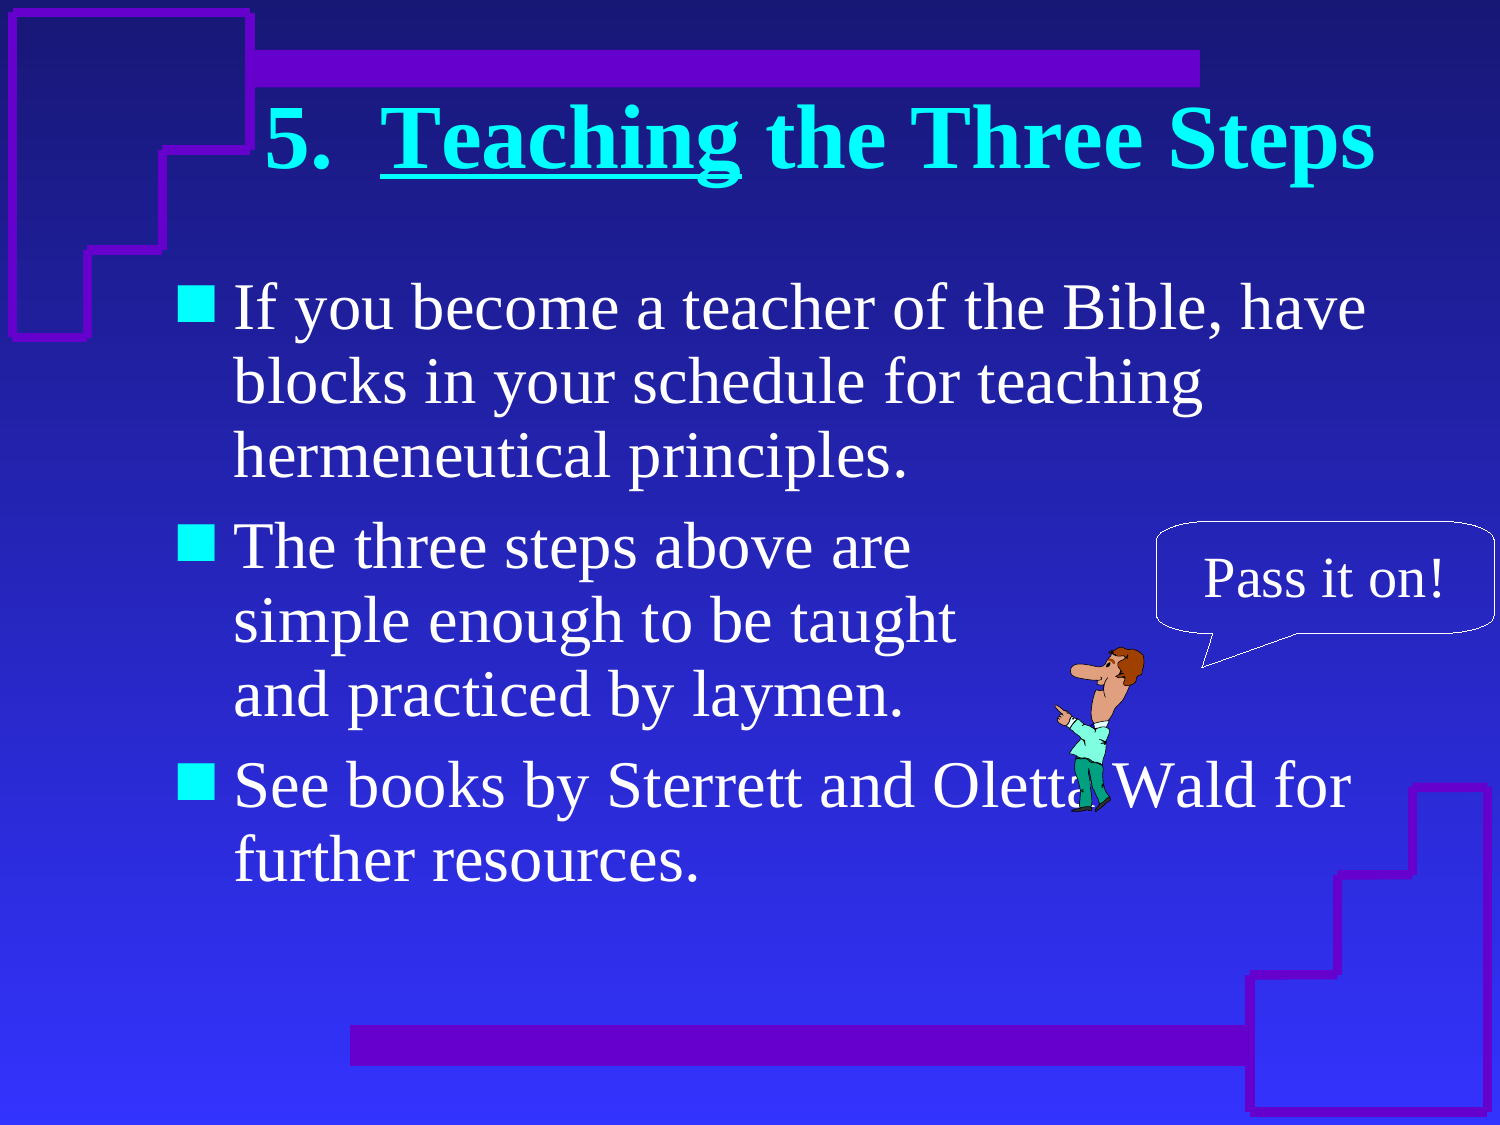

# 5. Teaching the Three Steps
If you become a teacher of the Bible, have blocks in your schedule for teaching hermeneutical principles.
The three steps above are
simple enough to be taught
and practiced by laymen.
See books by Sterrett and Oletta Wald for further resources.
Pass it on!